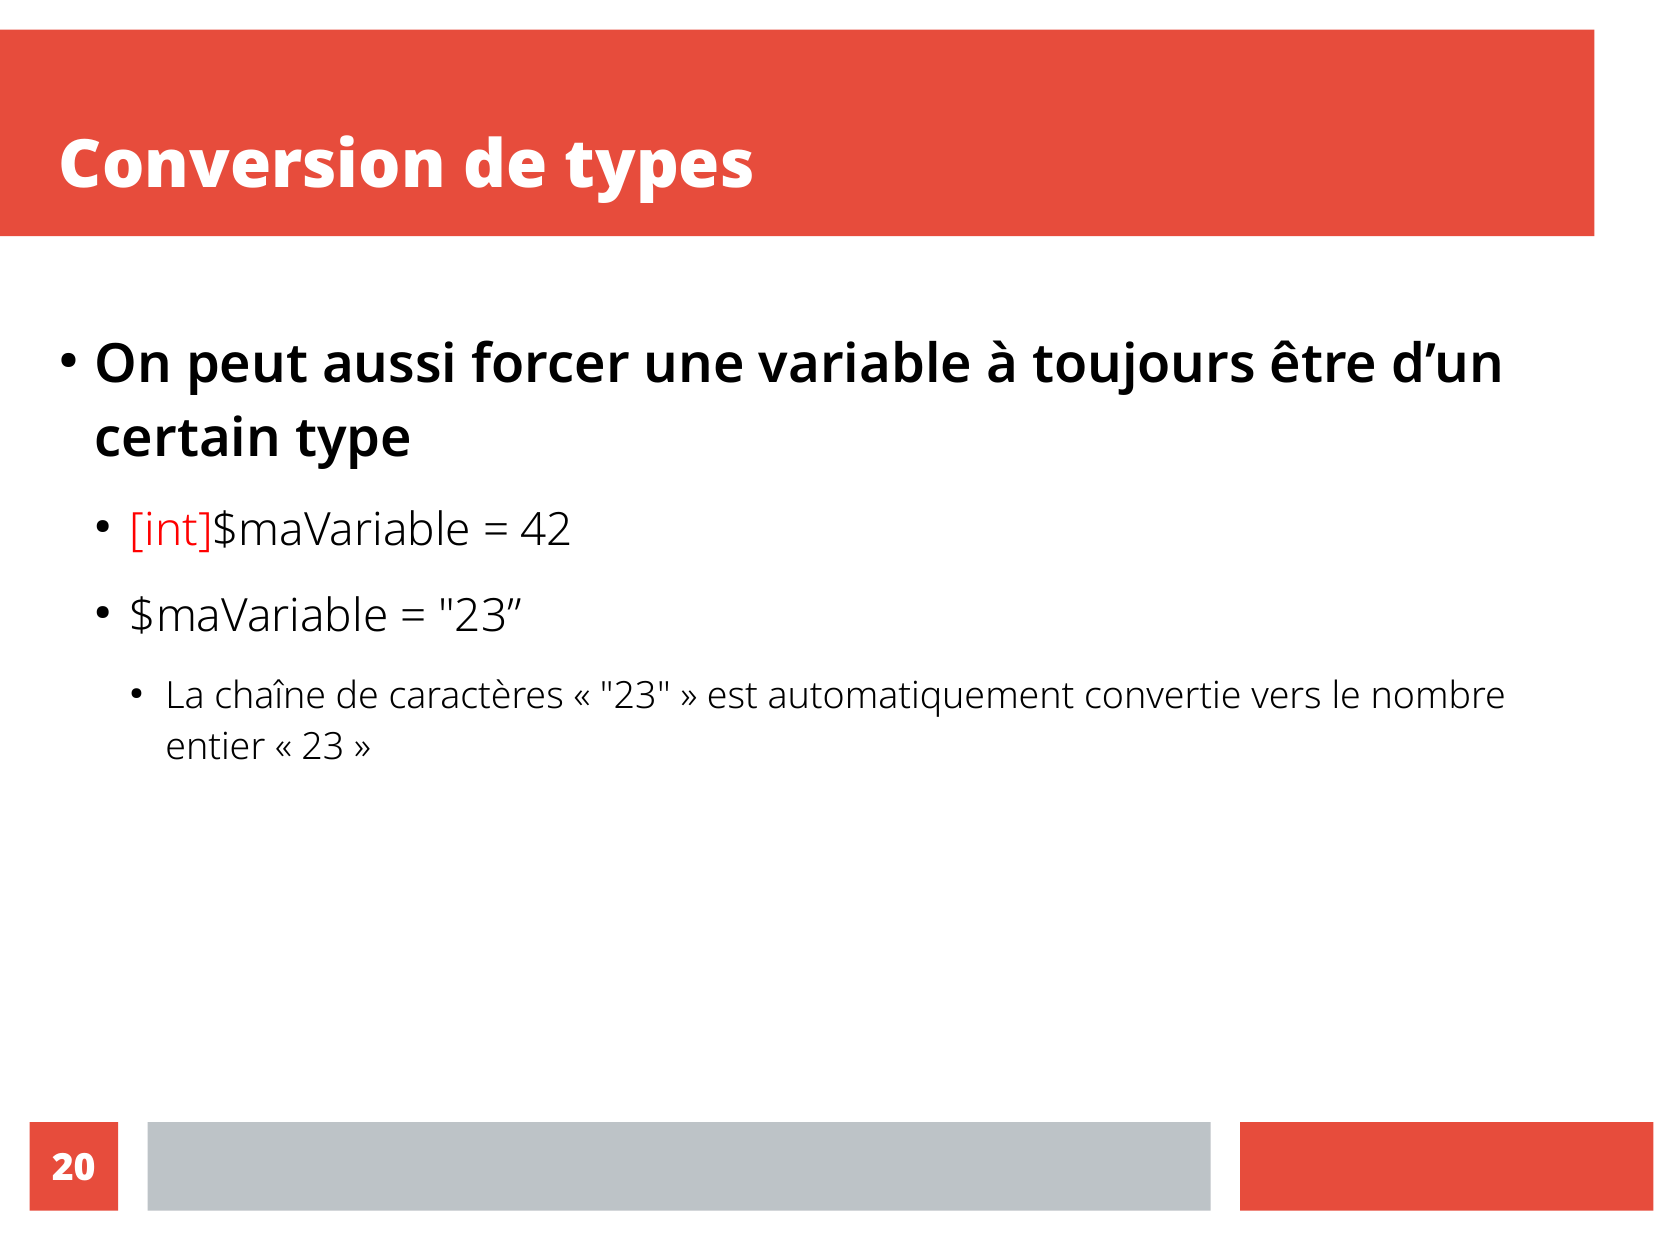

# Conversion de types
On peut aussi forcer une variable à toujours être d’un certain type
[int]$maVariable = 42
$maVariable = "23”
La chaîne de caractères « "23" » est automatiquement convertie vers le nombre entier « 23 »
20